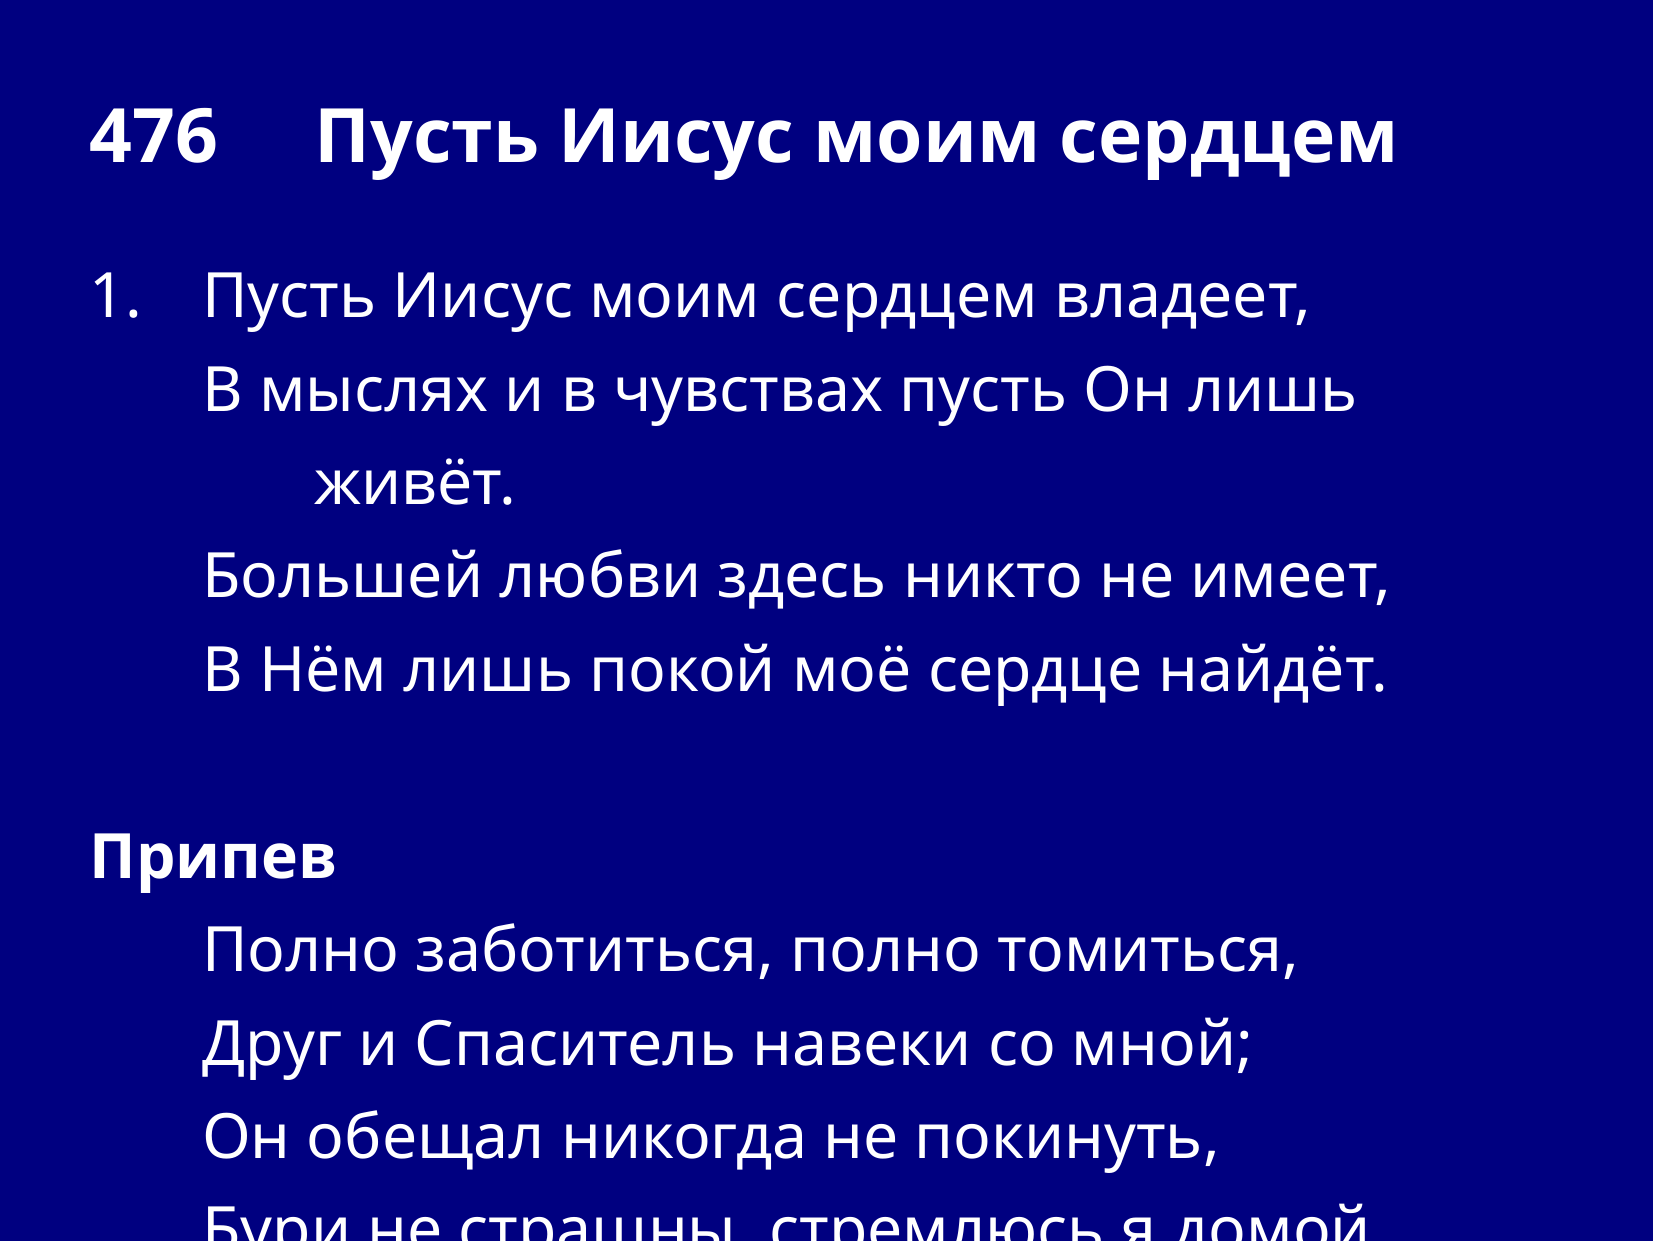

476	Пусть Иисус моим сердцем
1.	Пусть Иисус моим сердцем владеет,
	В мыслях и в чувствах пусть Он лишь
		живёт.
	Большей любви здесь никто не имеет,
	В Нём лишь покой моё сердце найдёт.
Припев
	Полно заботиться, полно томиться,
	Друг и Спаситель навеки со мной;
	Он обещал никогда не покинуть,
	Бури не страшны, стремлюсь я домой.